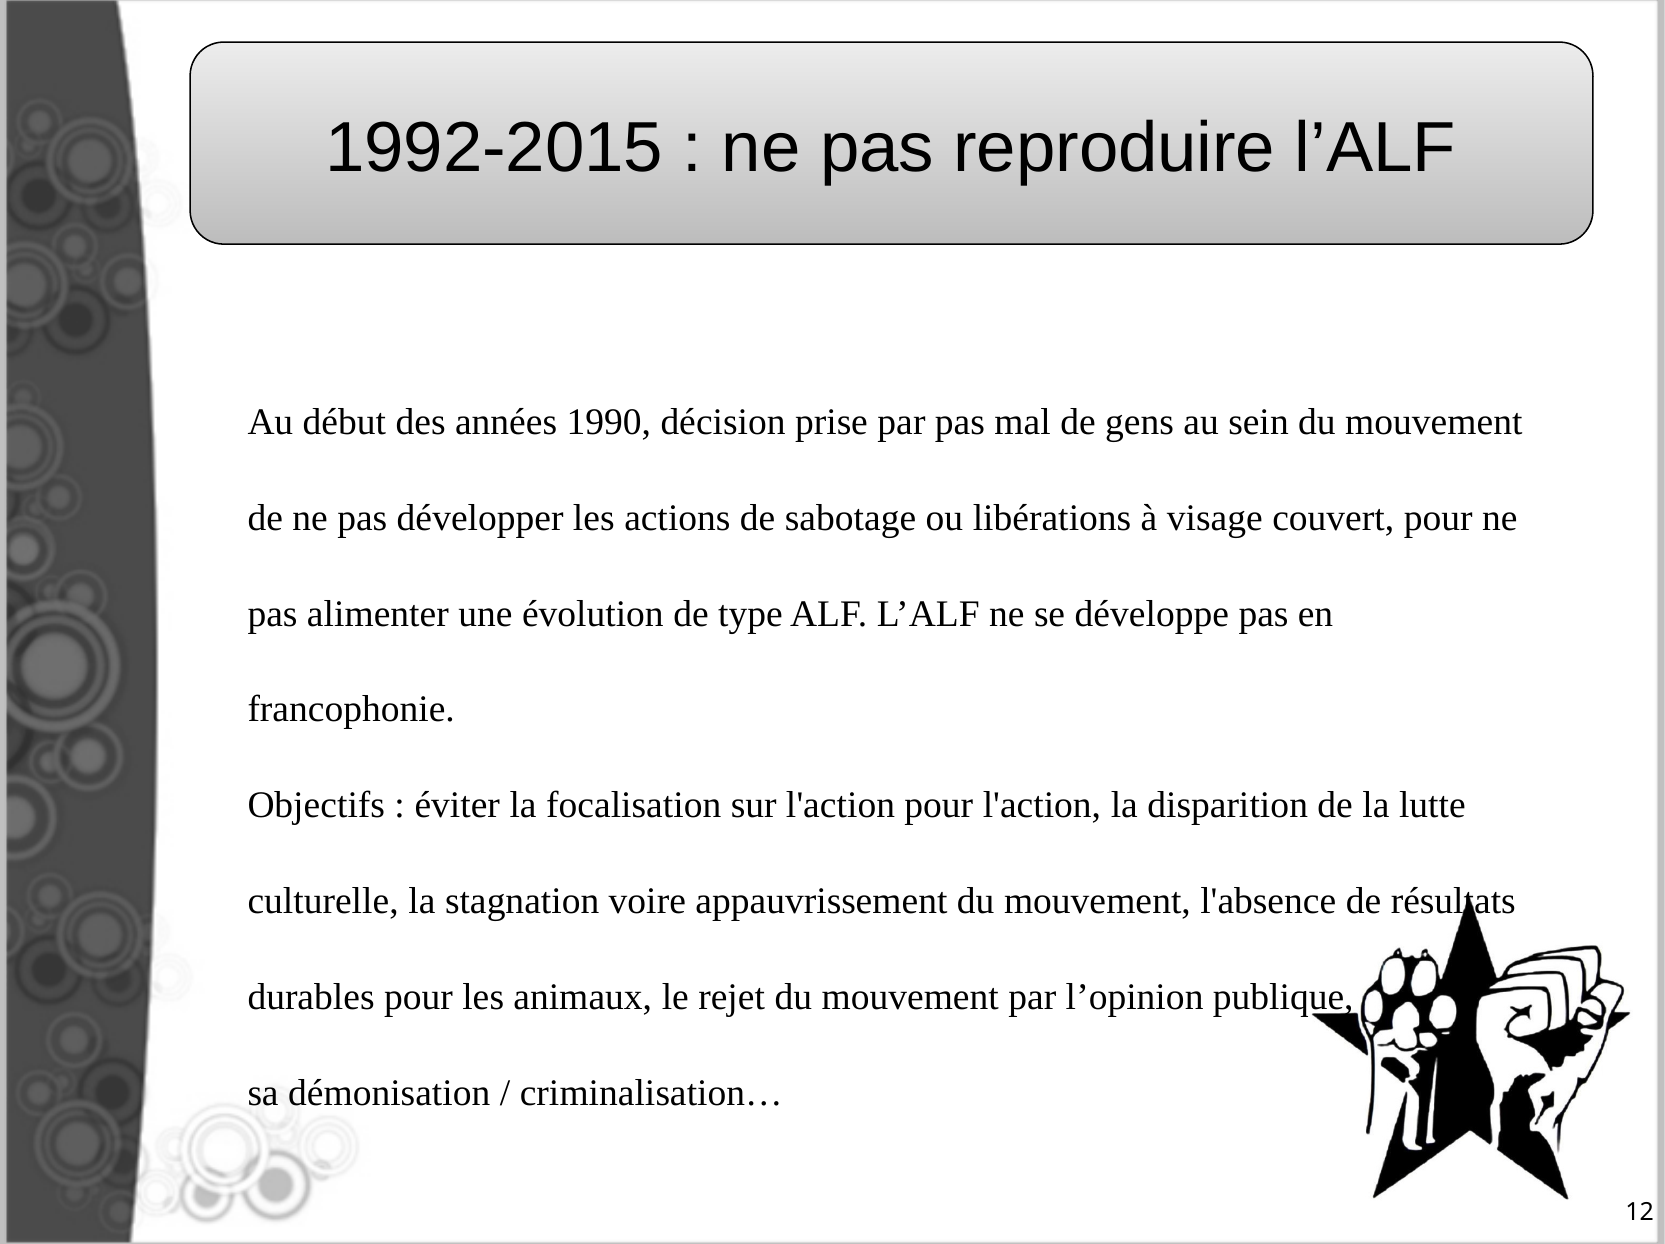

1992-2015 : ne pas reproduire l’ALF
Au début des années 1990, décision prise par pas mal de gens au sein du mouvement de ne pas développer les actions de sabotage ou libérations à visage couvert, pour ne pas alimenter une évolution de type ALF. L’ALF ne se développe pas en francophonie.
Objectifs : éviter la focalisation sur l'action pour l'action, la disparition de la lutte culturelle, la stagnation voire appauvrissement du mouvement, l'absence de résultats durables pour les animaux, le rejet du mouvement par l’opinion publique,
sa démonisation / criminalisation…